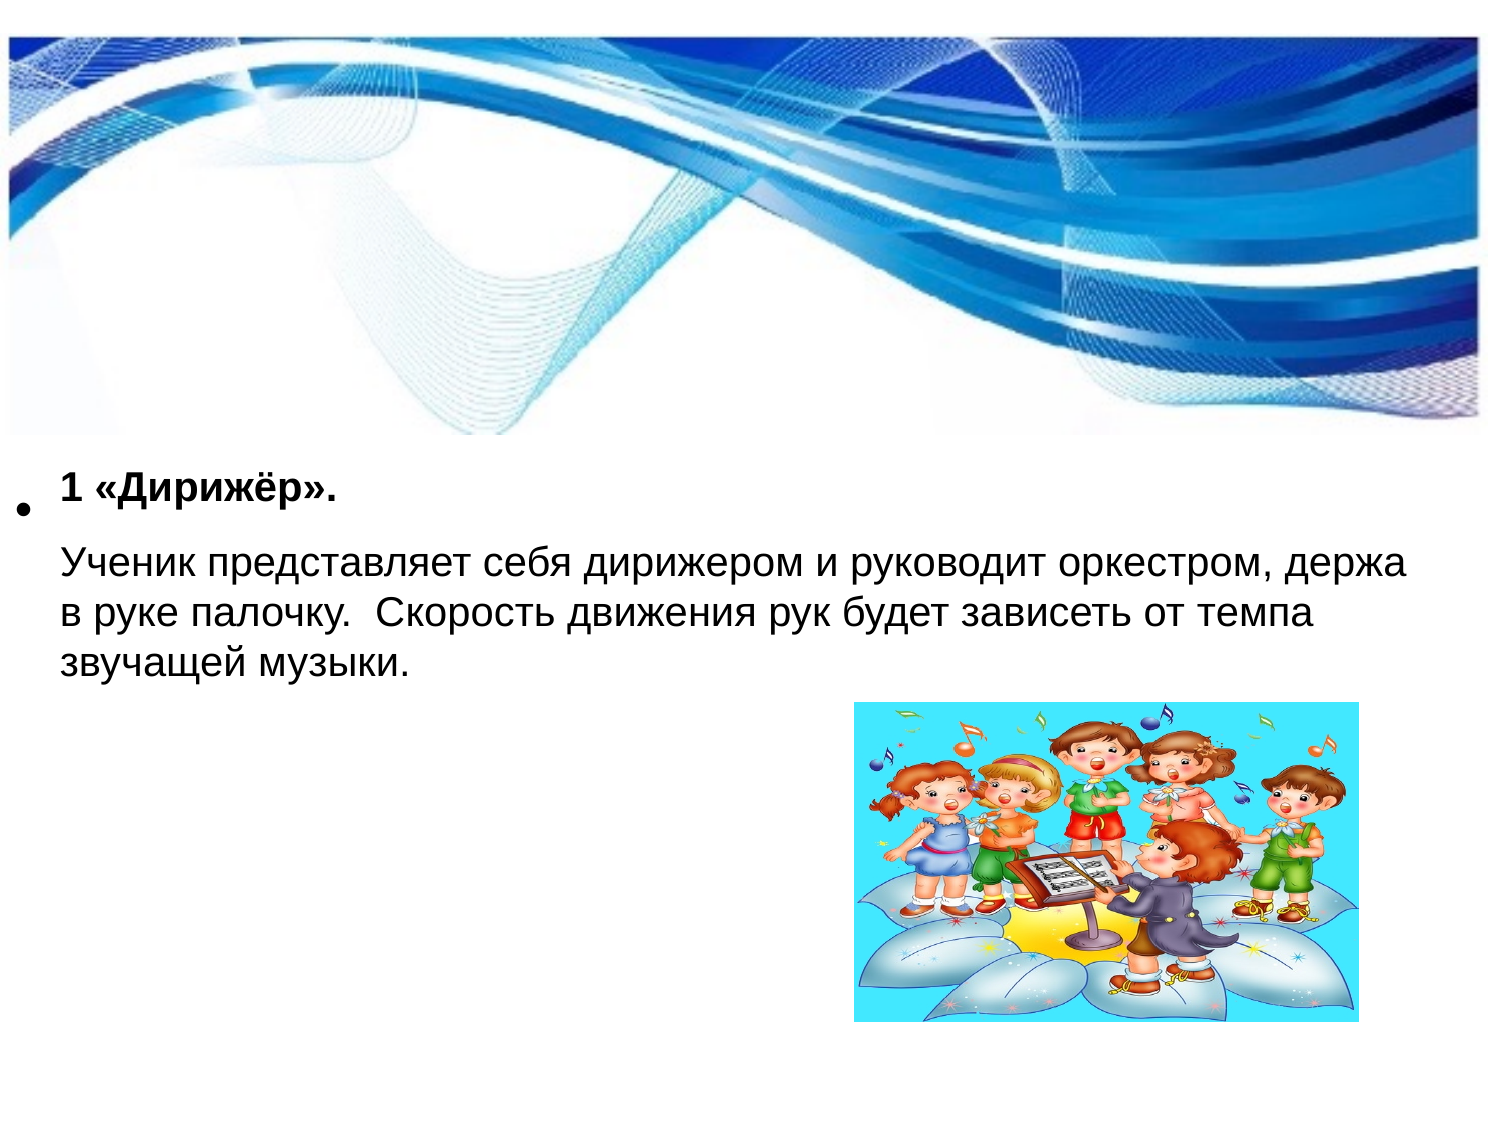

#
1 «Дирижёр».
Ученик представляет себя дирижером и руководит оркестром, держа в руке палочку. Скорость движения рук будет зависеть от темпа звучащей музыки.